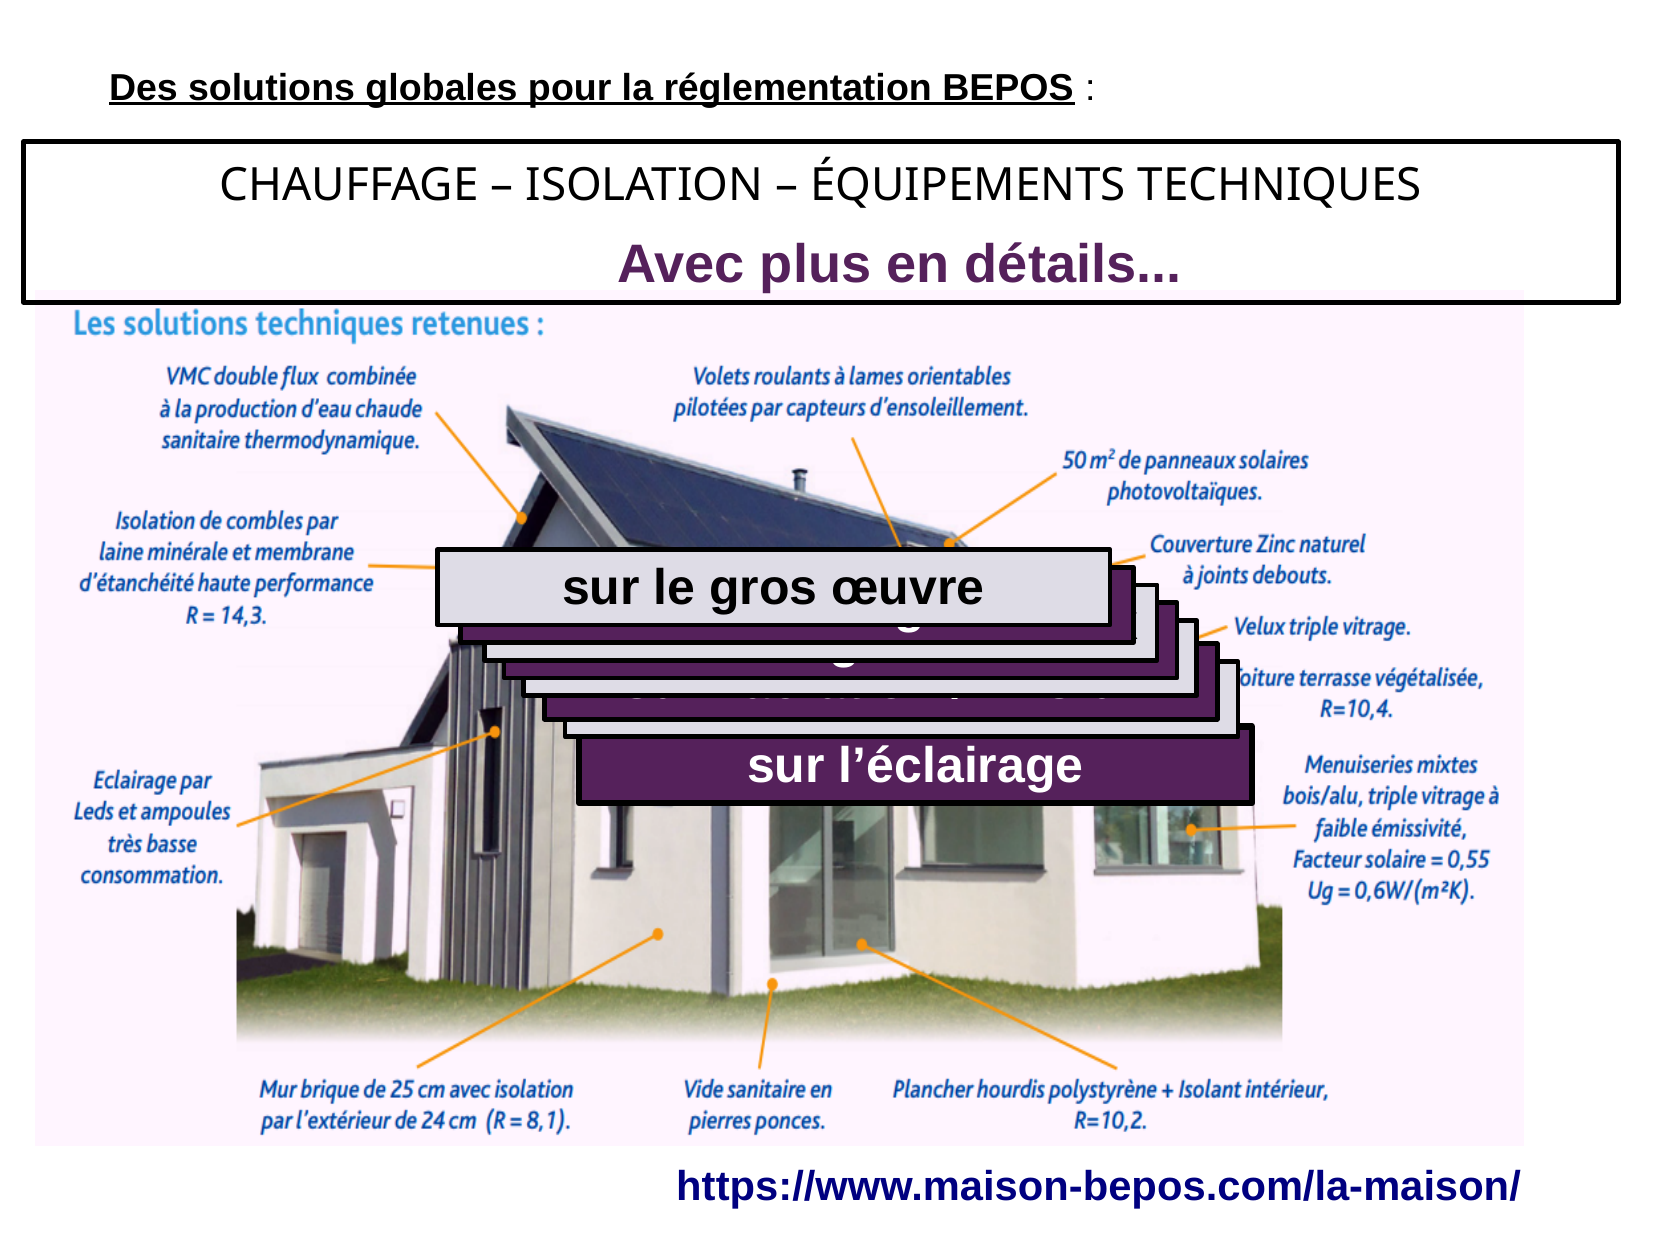

Des solutions globales pour la réglementation BEPOS :
CHAUFFAGE – ISOLATION – ÉQUIPEMENTS TECHNIQUES
Avec plus en détails...
sur le gros œuvre
sur les vitrages
sur les Choix de matériaux
sur l’énérgie solaire
sur les volets Roulants
sur l’aération /VMC df
sur l’isolation
sur l’éclairage
https://www.maison-bepos.com/la-maison/